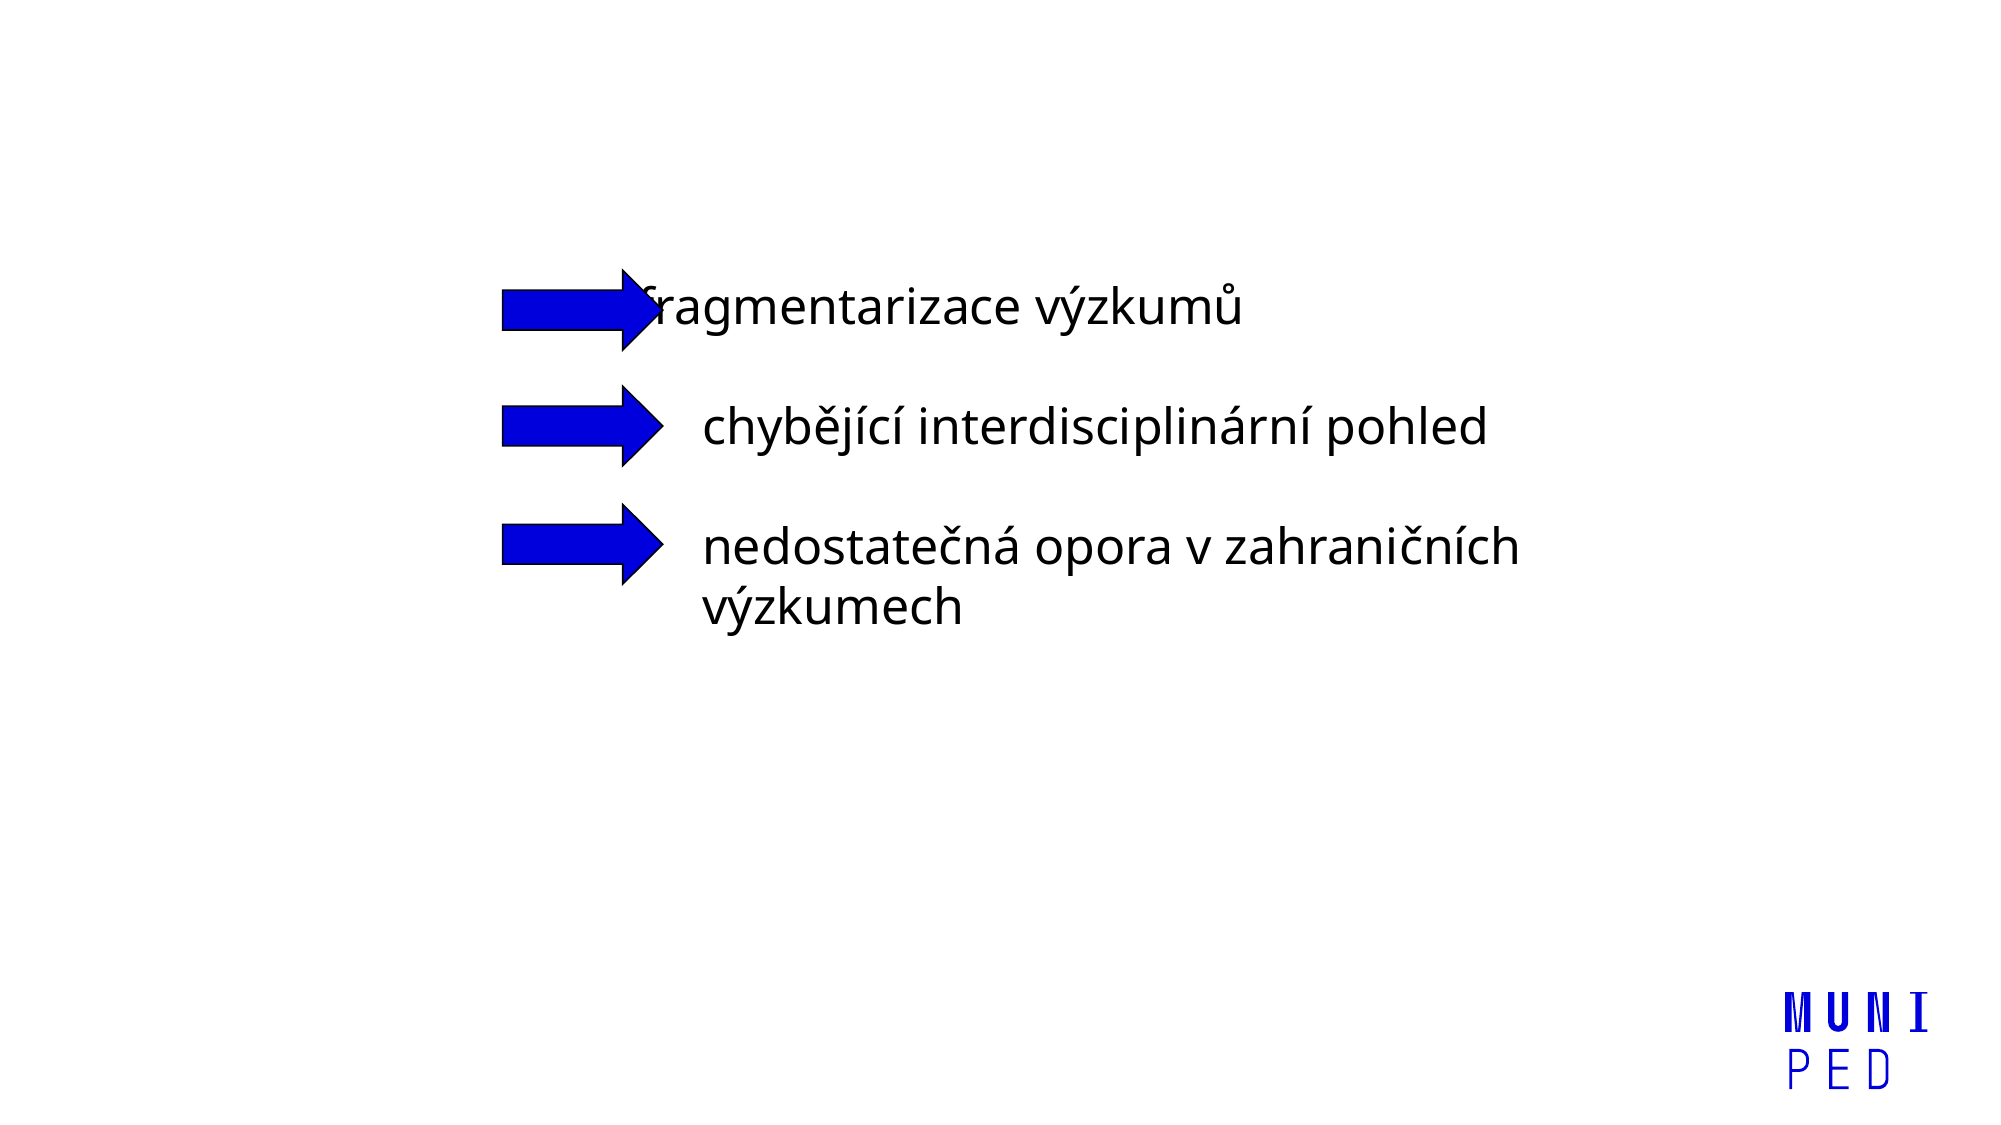

fragmentarizace výzkumů
 chybějící interdisciplinární pohled
 nedostatečná opora v zahraničních
 výzkumech